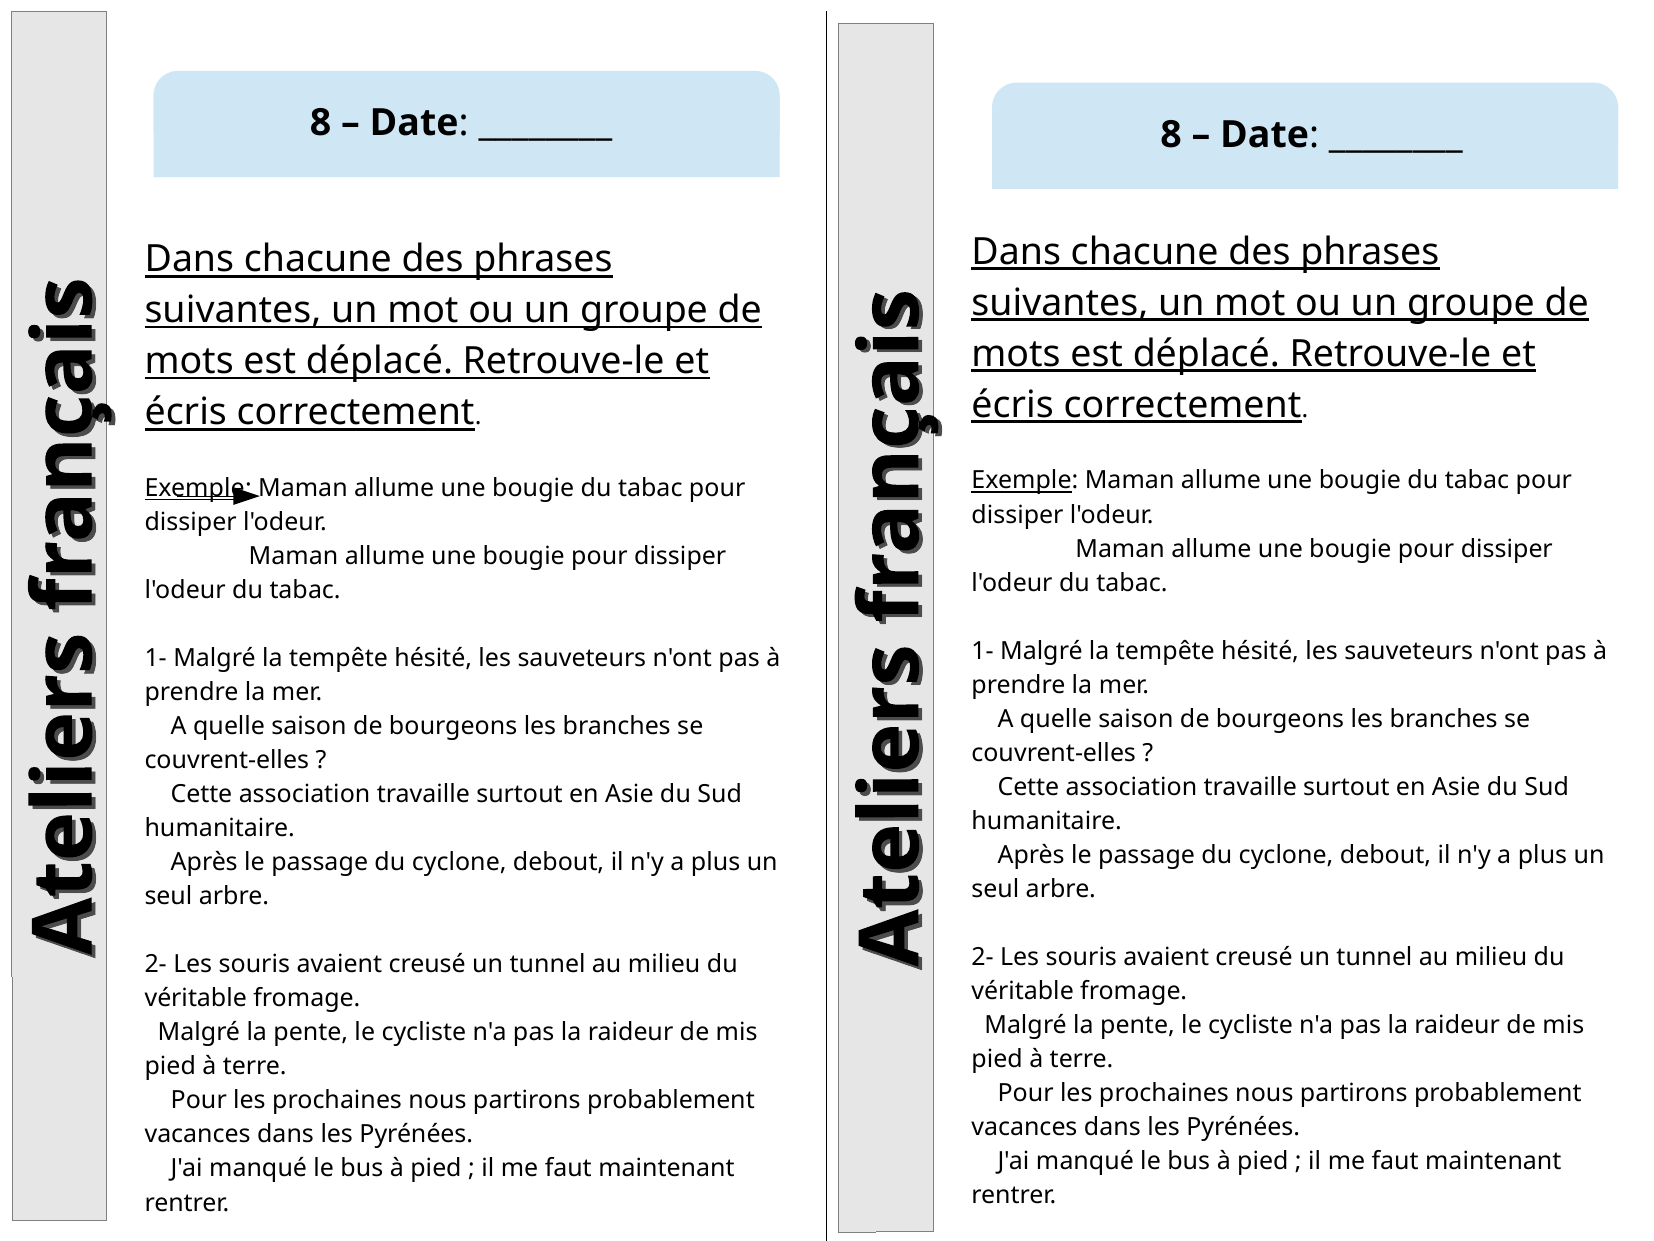

8 – Date: ________
8 – Date: ________
Dans chacune des phrases suivantes, un mot ou un groupe de mots est déplacé. Retrouve-le et écris correctement.
Exemple: Maman allume une bougie du tabac pour dissiper l'odeur.
 Maman allume une bougie pour dissiper l'odeur du tabac.
1- Malgré la tempête hésité, les sauveteurs n'ont pas à prendre la mer.
 A quelle saison de bourgeons les branches se couvrent-elles ?
 Cette association travaille surtout en Asie du Sud humanitaire.
 Après le passage du cyclone, debout, il n'y a plus un seul arbre.
2- Les souris avaient creusé un tunnel au milieu du véritable fromage.
 Malgré la pente, le cycliste n'a pas la raideur de mis pied à terre.
 Pour les prochaines nous partirons probablement vacances dans les Pyrénées.
 J'ai manqué le bus à pied ; il me faut maintenant rentrer.
Dans chacune des phrases suivantes, un mot ou un groupe de mots est déplacé. Retrouve-le et écris correctement.
Exemple: Maman allume une bougie du tabac pour dissiper l'odeur.
 Maman allume une bougie pour dissiper l'odeur du tabac.
1- Malgré la tempête hésité, les sauveteurs n'ont pas à prendre la mer.
 A quelle saison de bourgeons les branches se couvrent-elles ?
 Cette association travaille surtout en Asie du Sud humanitaire.
 Après le passage du cyclone, debout, il n'y a plus un seul arbre.
2- Les souris avaient creusé un tunnel au milieu du véritable fromage.
 Malgré la pente, le cycliste n'a pas la raideur de mis pied à terre.
 Pour les prochaines nous partirons probablement vacances dans les Pyrénées.
 J'ai manqué le bus à pied ; il me faut maintenant rentrer.
Ateliers français
Ateliers français